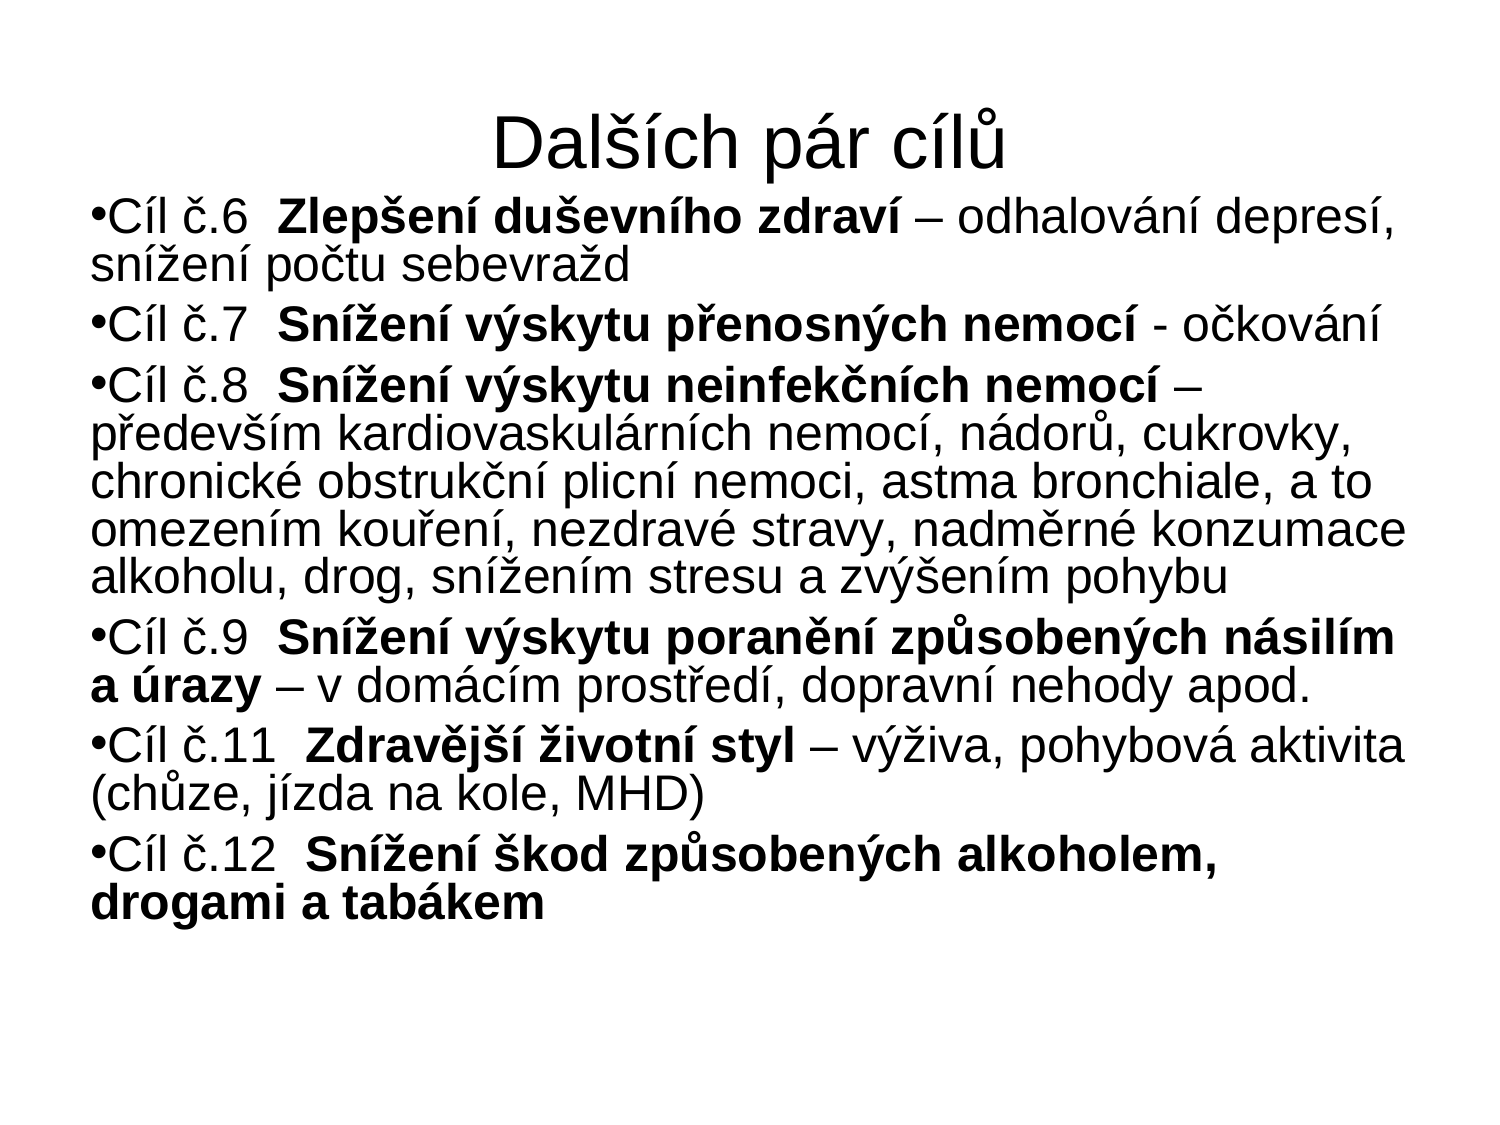

# Dalších pár cílů
Cíl č.6 Zlepšení duševního zdraví – odhalování depresí, snížení počtu sebevražd
Cíl č.7 Snížení výskytu přenosných nemocí - očkování
Cíl č.8 Snížení výskytu neinfekčních nemocí – především kardiovaskulárních nemocí, nádorů, cukrovky, chronické obstrukční plicní nemoci, astma bronchiale, a to omezením kouření, nezdravé stravy, nadměrné konzumace alkoholu, drog, snížením stresu a zvýšením pohybu
Cíl č.9 Snížení výskytu poranění způsobených násilím a úrazy – v domácím prostředí, dopravní nehody apod.
Cíl č.11 Zdravější životní styl – výživa, pohybová aktivita (chůze, jízda na kole, MHD)
Cíl č.12 Snížení škod způsobených alkoholem, drogami a tabákem